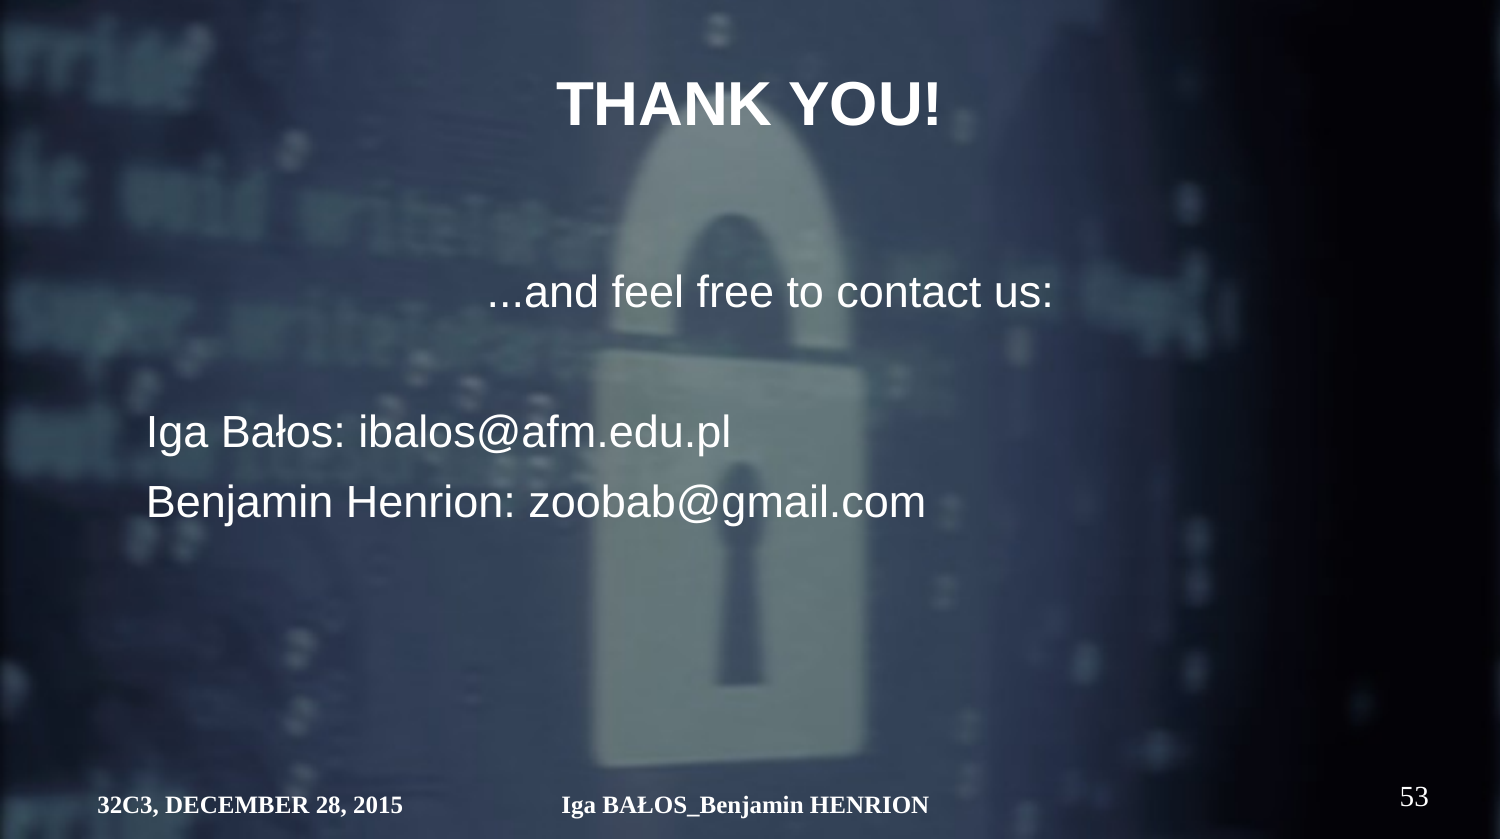

# THANK YOU!
...and feel free to contact us:
Iga Bałos: ibalos@afm.edu.pl
Benjamin Henrion: zoobab@gmail.com
53
32C3, DECEMBER 22, 2015
Iga BAŁOS_Benjamin HENRION